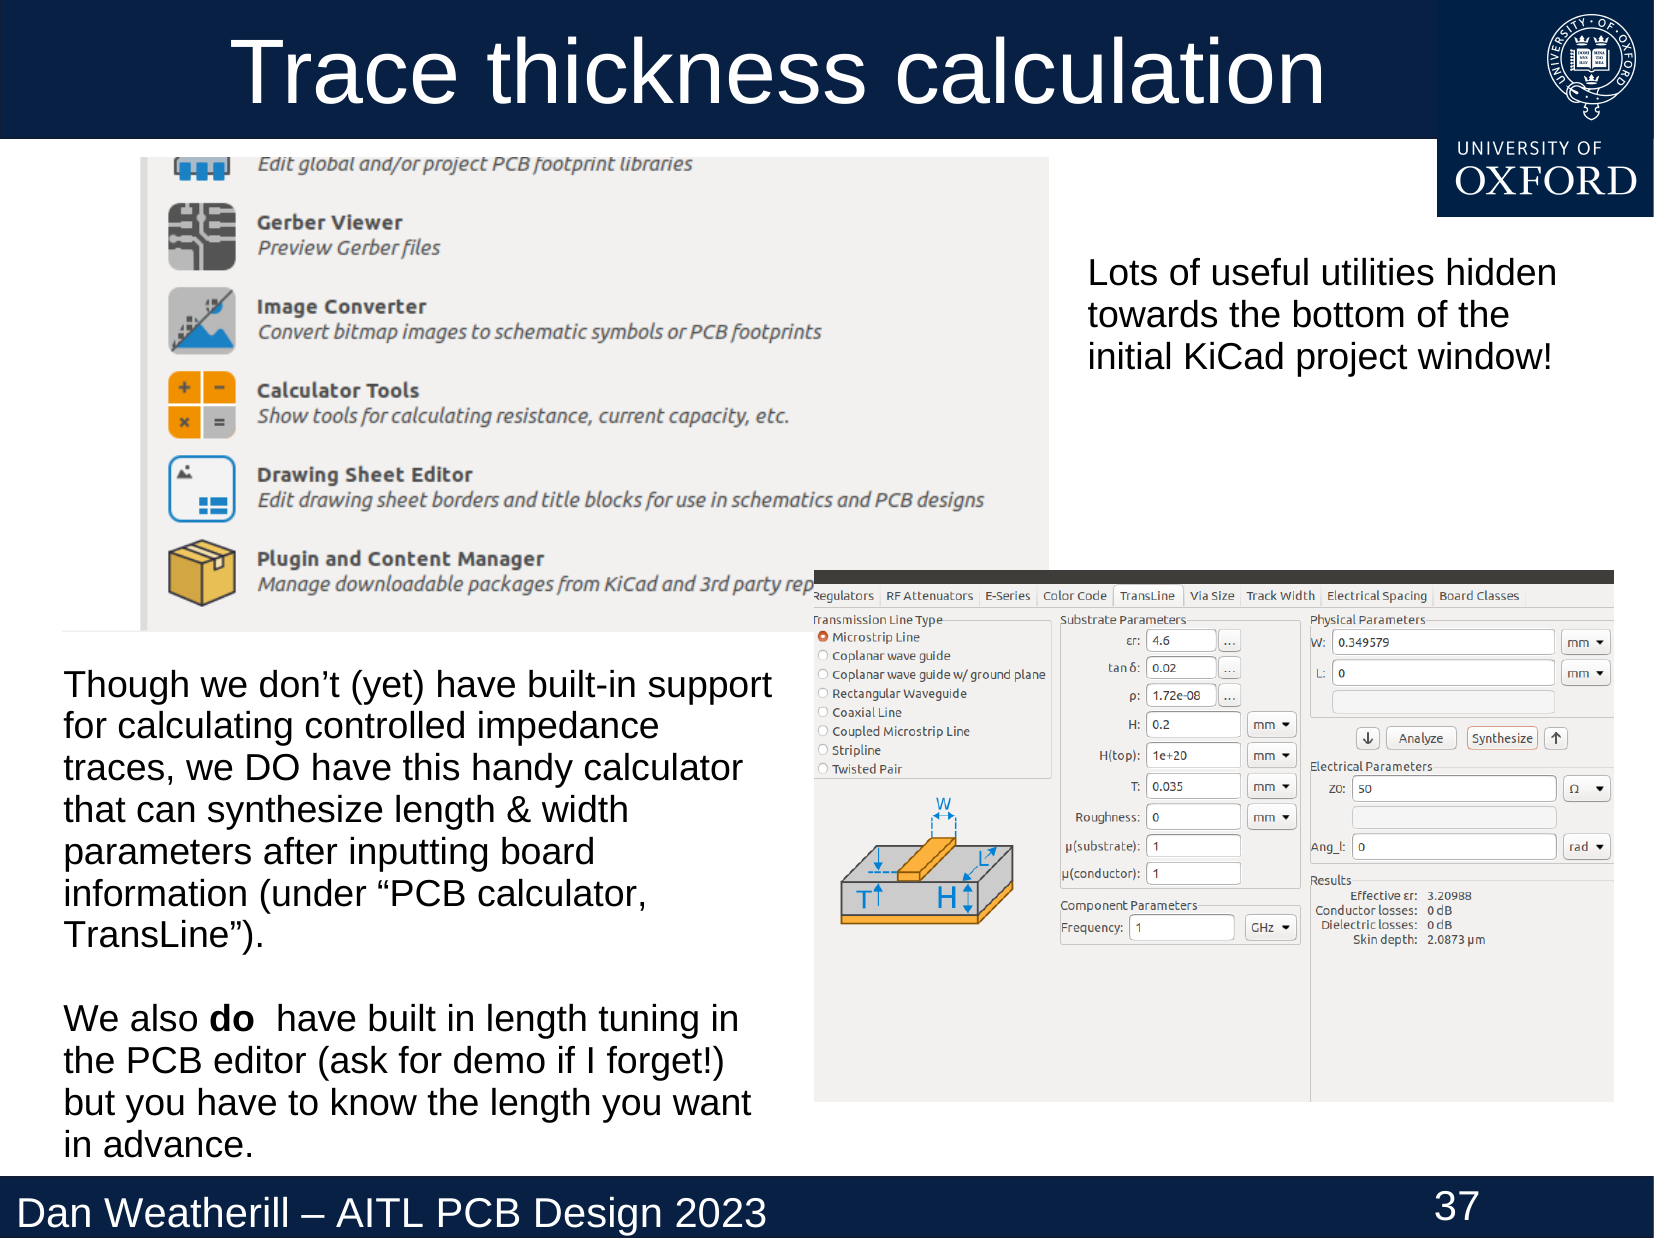

# Trace thickness calculation
Lots of useful utilities hidden towards the bottom of the initial KiCad project window!
Though we don’t (yet) have built-in support for calculating controlled impedance traces, we DO have this handy calculator that can synthesize length & width parameters after inputting board information (under “PCB calculator, TransLine”).
We also do have built in length tuning in the PCB editor (ask for demo if I forget!) but you have to know the length you want in advance.